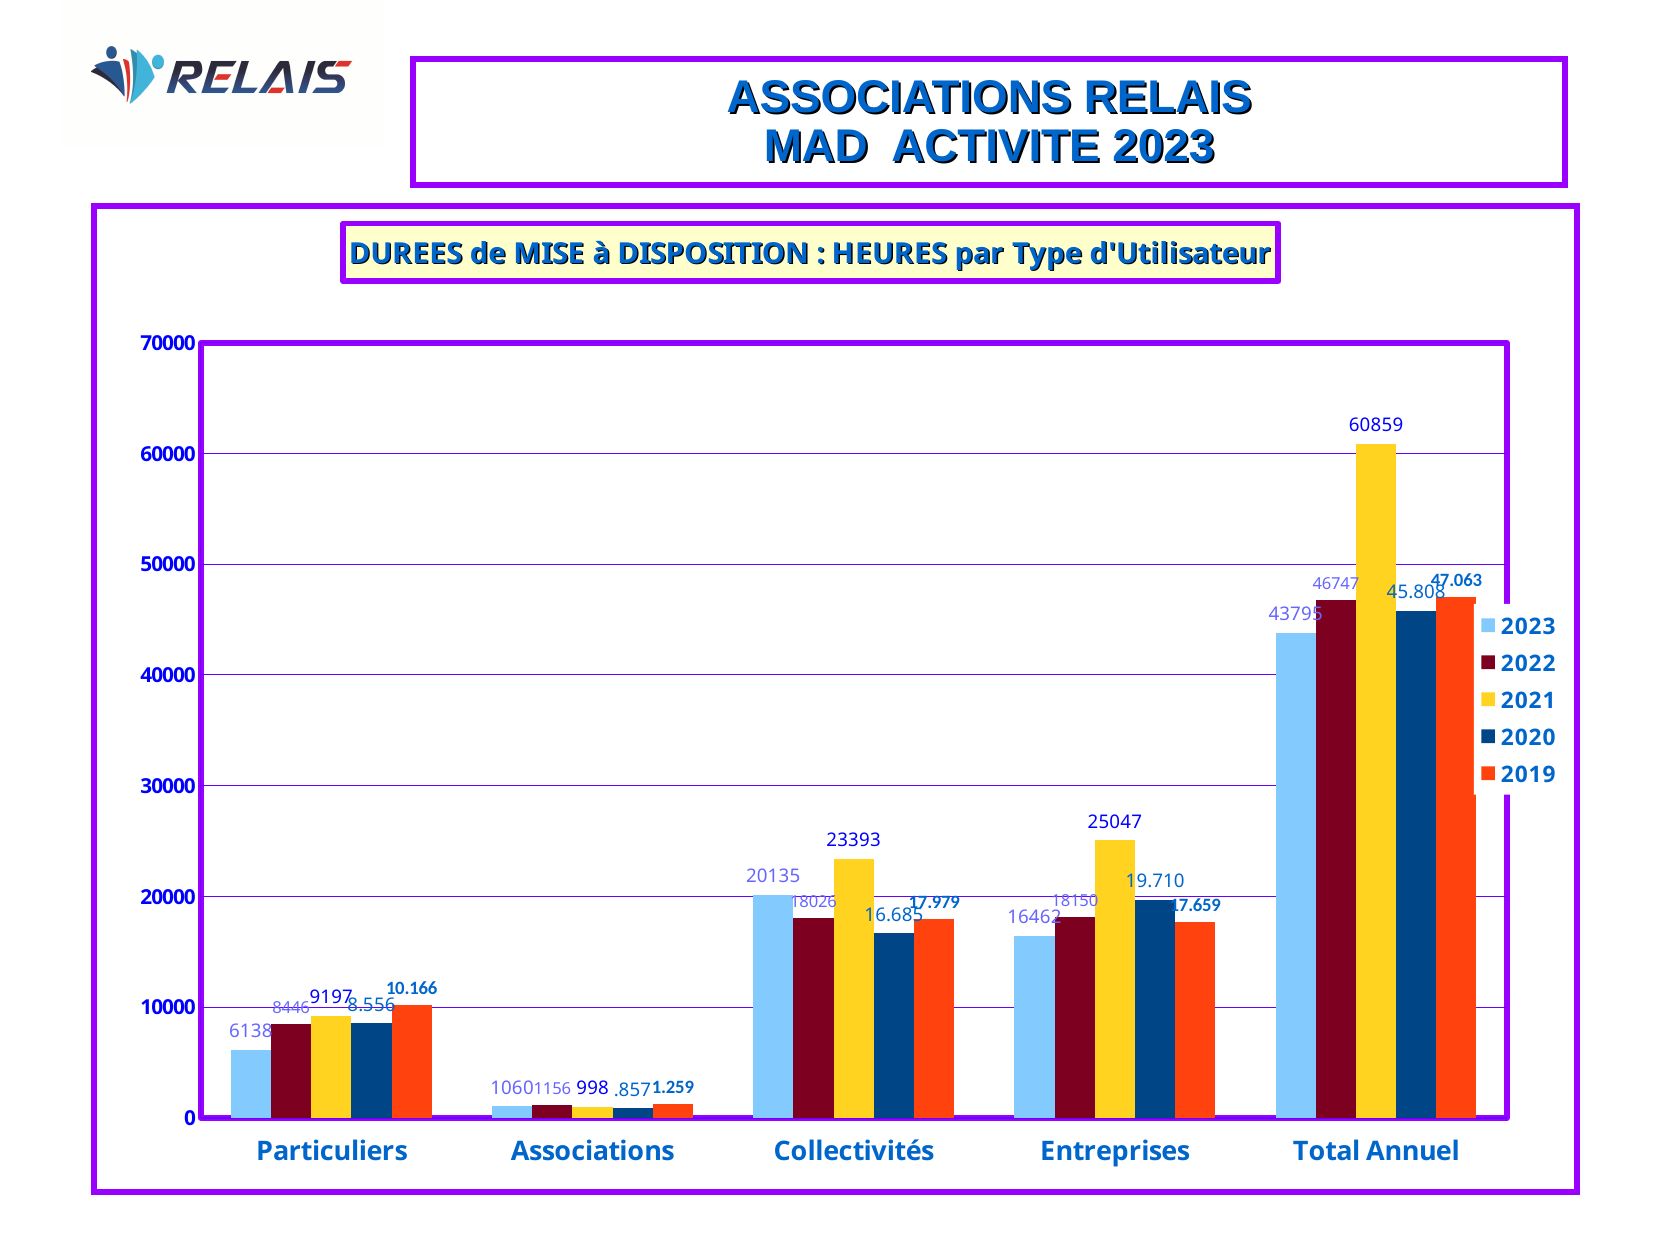

# ASSOCIATIONS RELAIS MAD ACTIVITE 2023
### Chart: DUREES de MISE à DISPOSITION : HEURES par Type d'Utilisateur
| Category | 2023 | 2022 | 2021 | 2020 | 2019 |
|---|---|---|---|---|---|
| Particuliers | 6138.0 | 8446.0 | 9197.0 | 8556.0 | 10166.0 |
| Associations | 1060.0 | 1156.0 | 998.0 | 857.0 | 1259.0 |
| Collectivités | 20135.0 | 18026.0 | 23393.0 | 16685.0 | 17979.0 |
| Entreprises | 16462.0 | 18150.0 | 25047.0 | 19710.0 | 17659.0 |
| Total Annuel | 43795.0 | 46747.0 | 60859.0 | 45808.0 | 47063.0 |